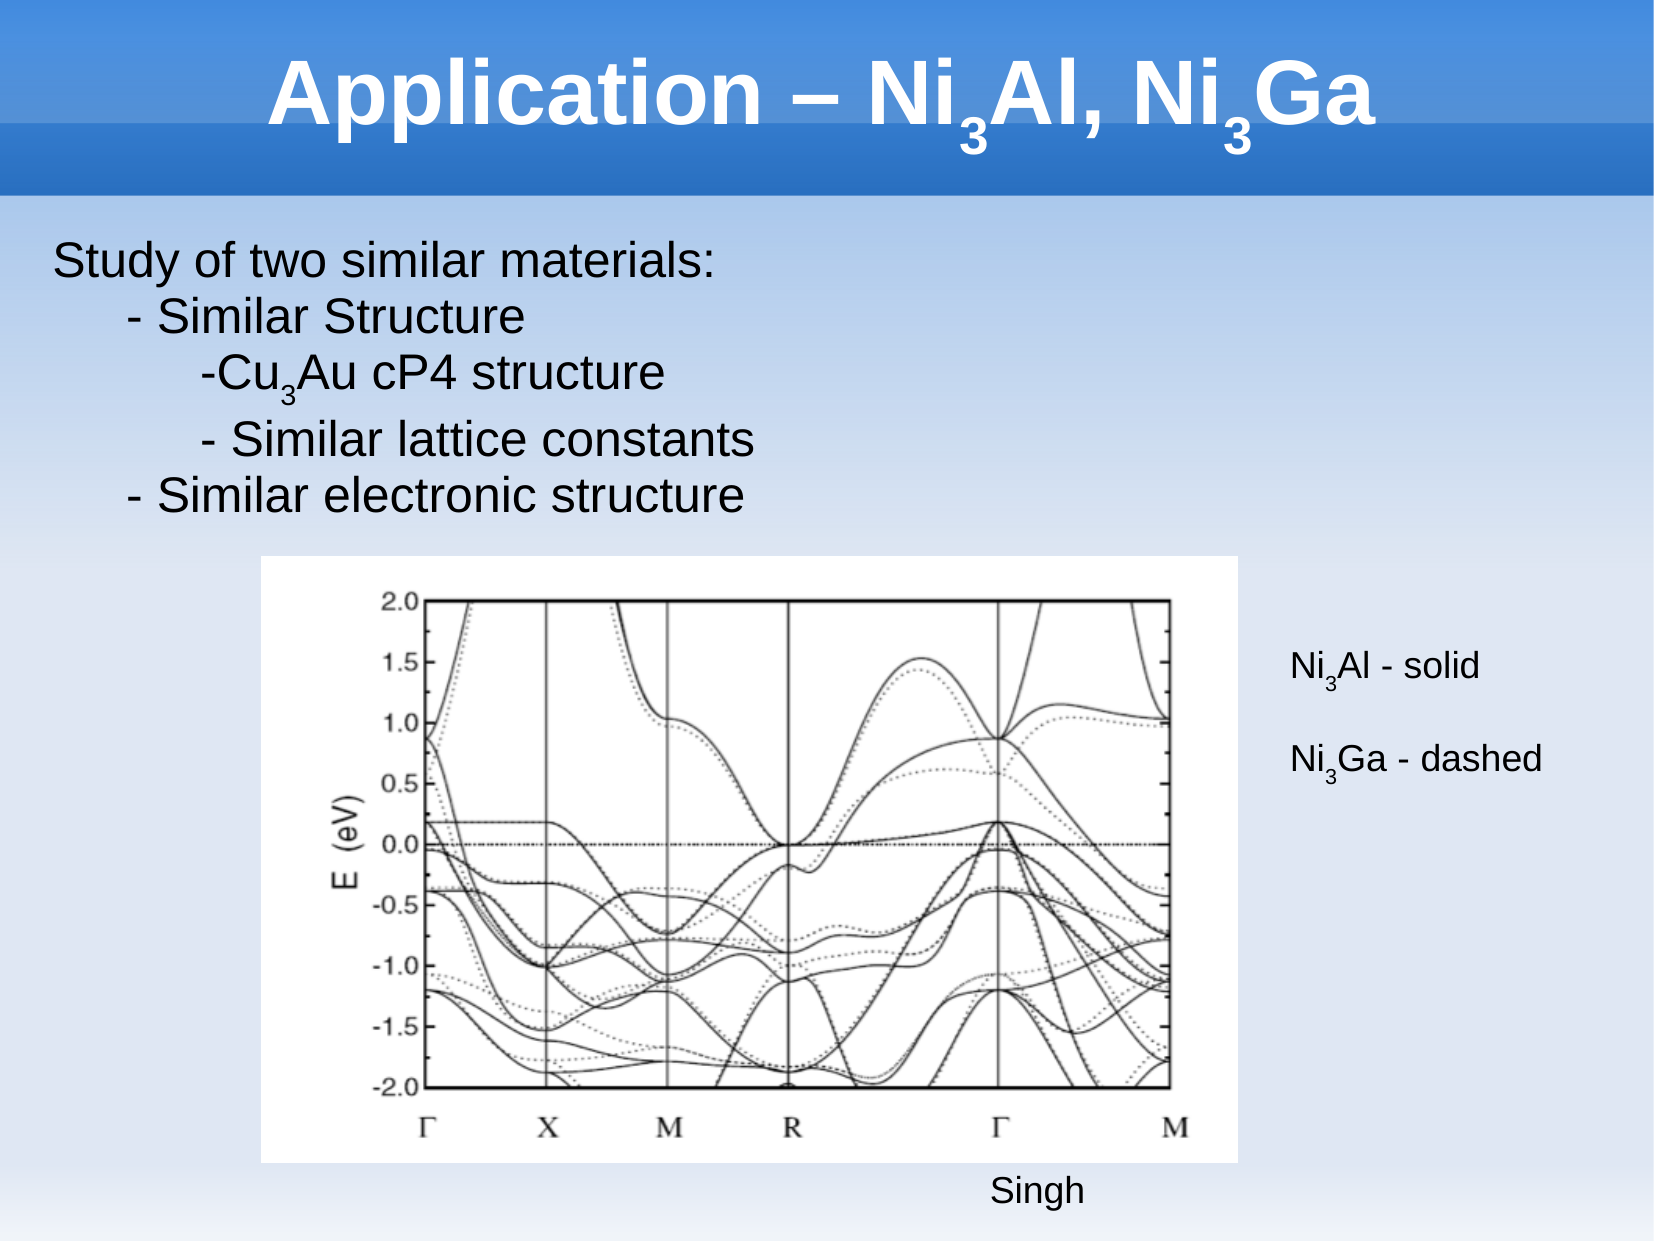

# Application – Ni3Al, Ni3Ga
Study of two similar materials:
	- Similar Structure
		-Cu3Au cP4 structure
		- Similar lattice constants
	- Similar electronic structure
Ni3Al - solid
Ni3Ga - dashed
Singh